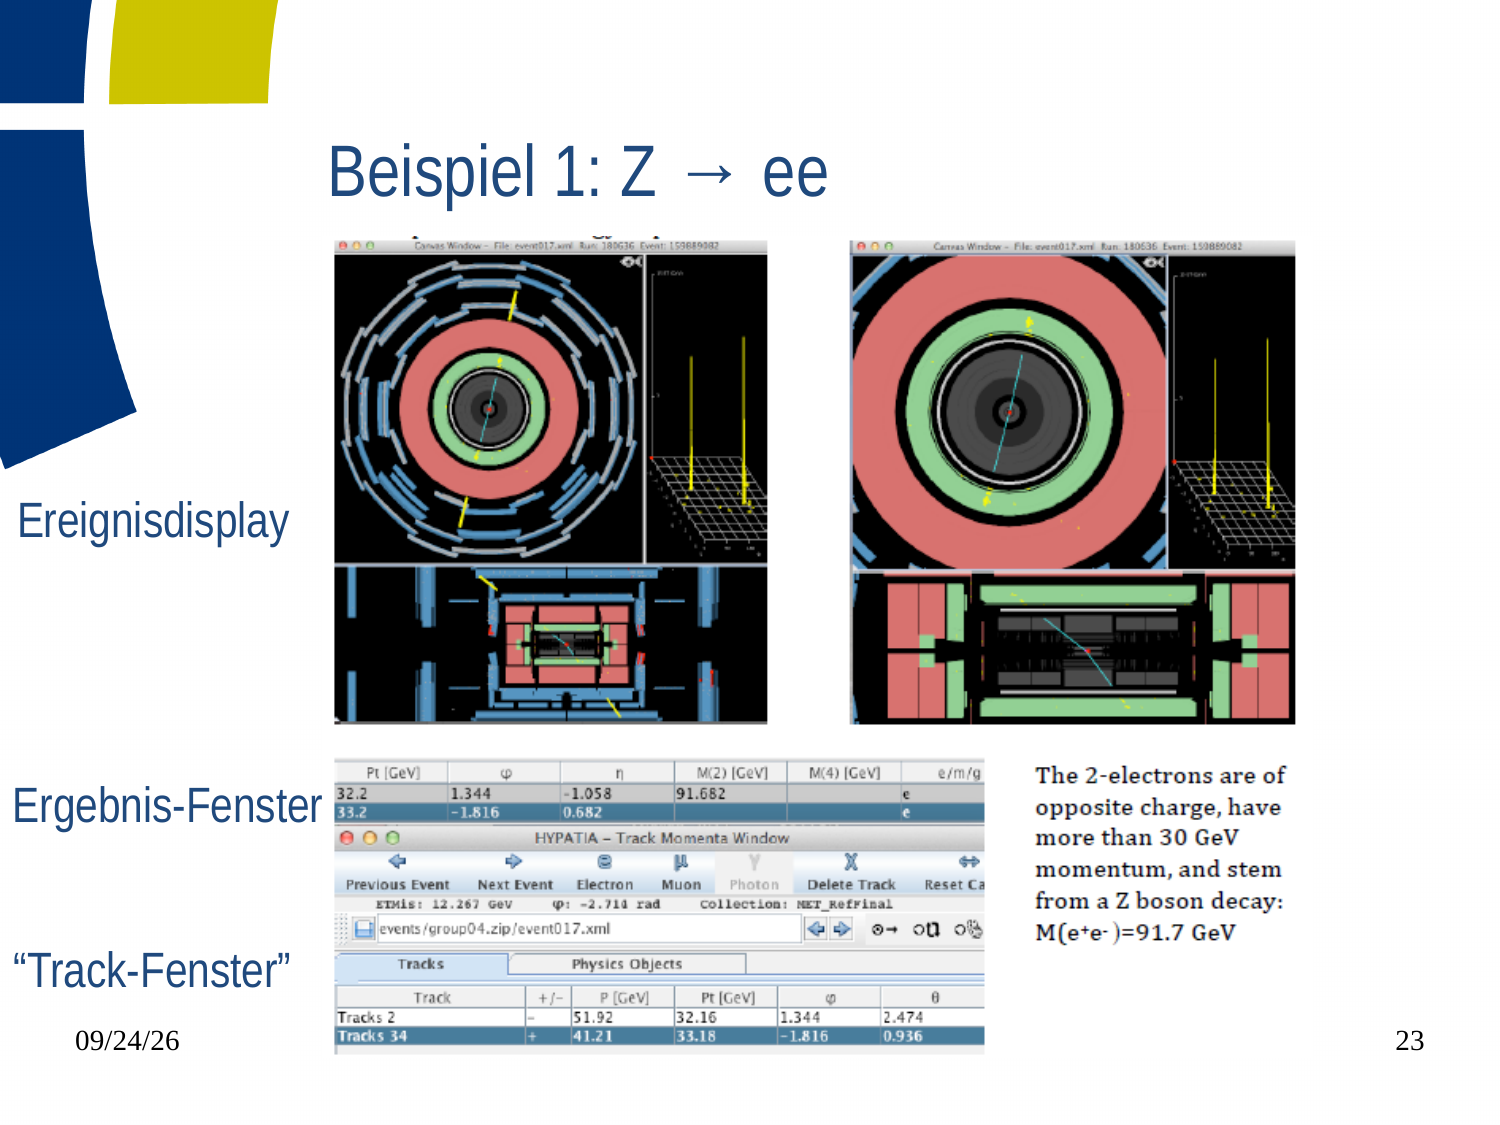

# Beispiel 1: Z → ee
Ereignisdisplay
Ergebnis-Fenster
“Track-Fenster”
International Masterclasses 2013
23